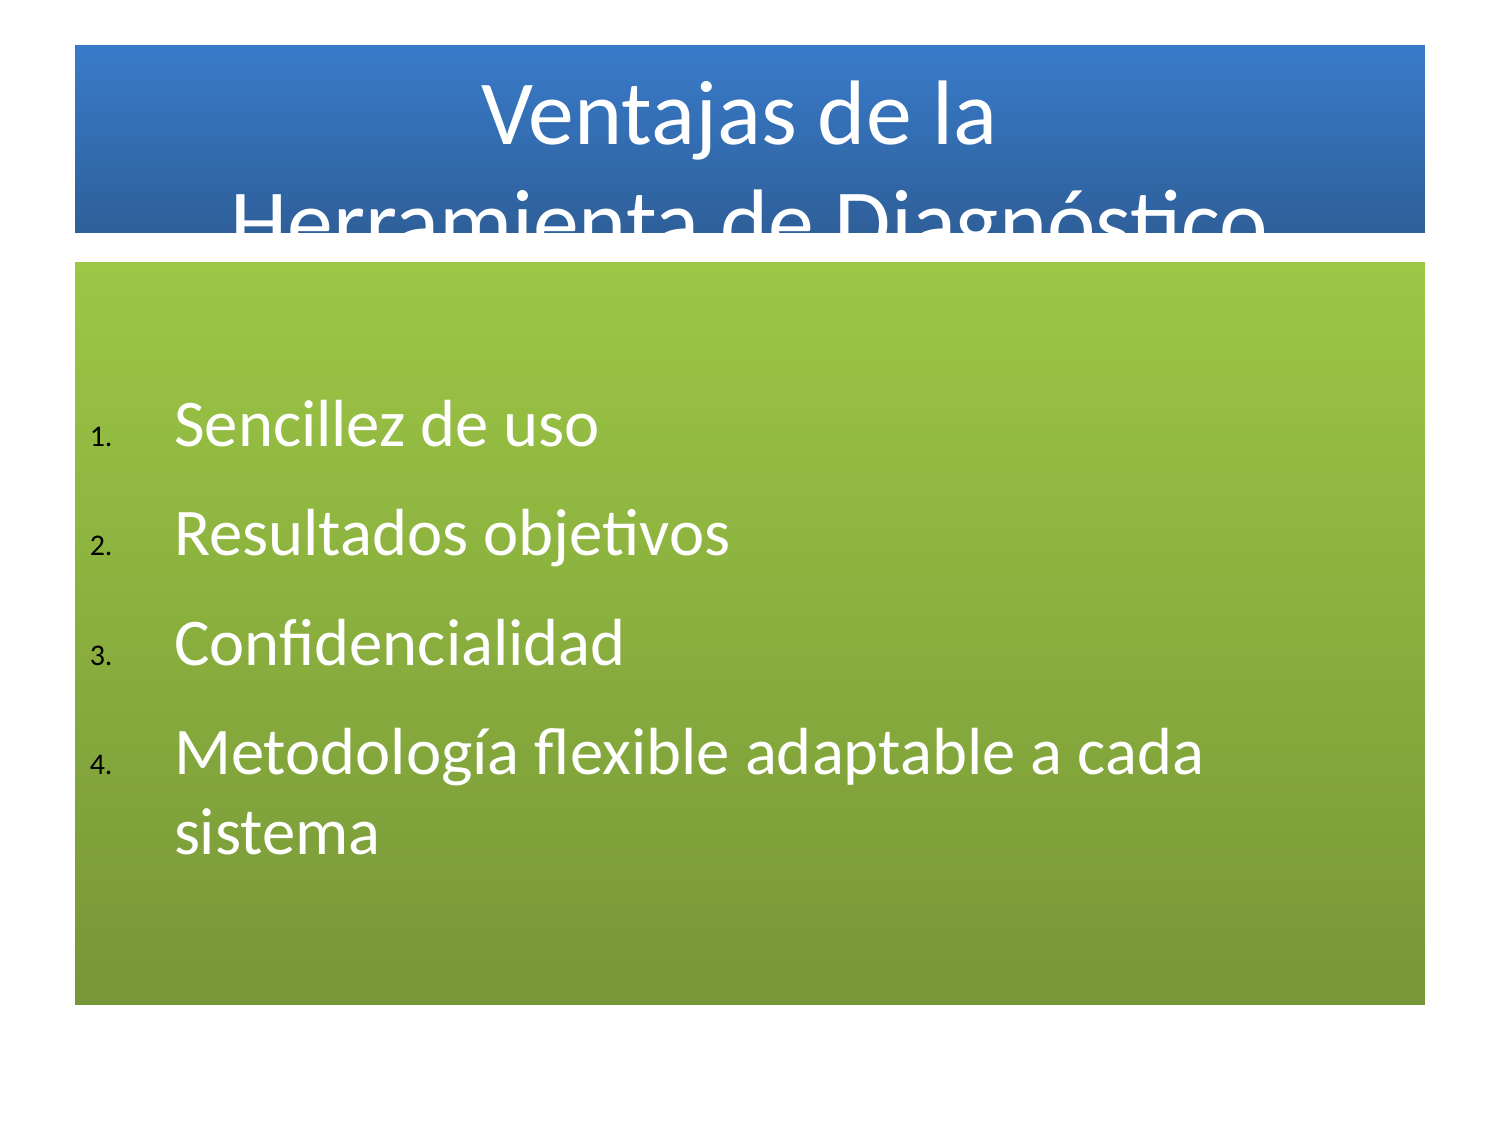

# Ventajas de la Herramienta de Diagnóstico
Sencillez de uso
Resultados objetivos
Confidencialidad
Metodología flexible adaptable a cada sistema